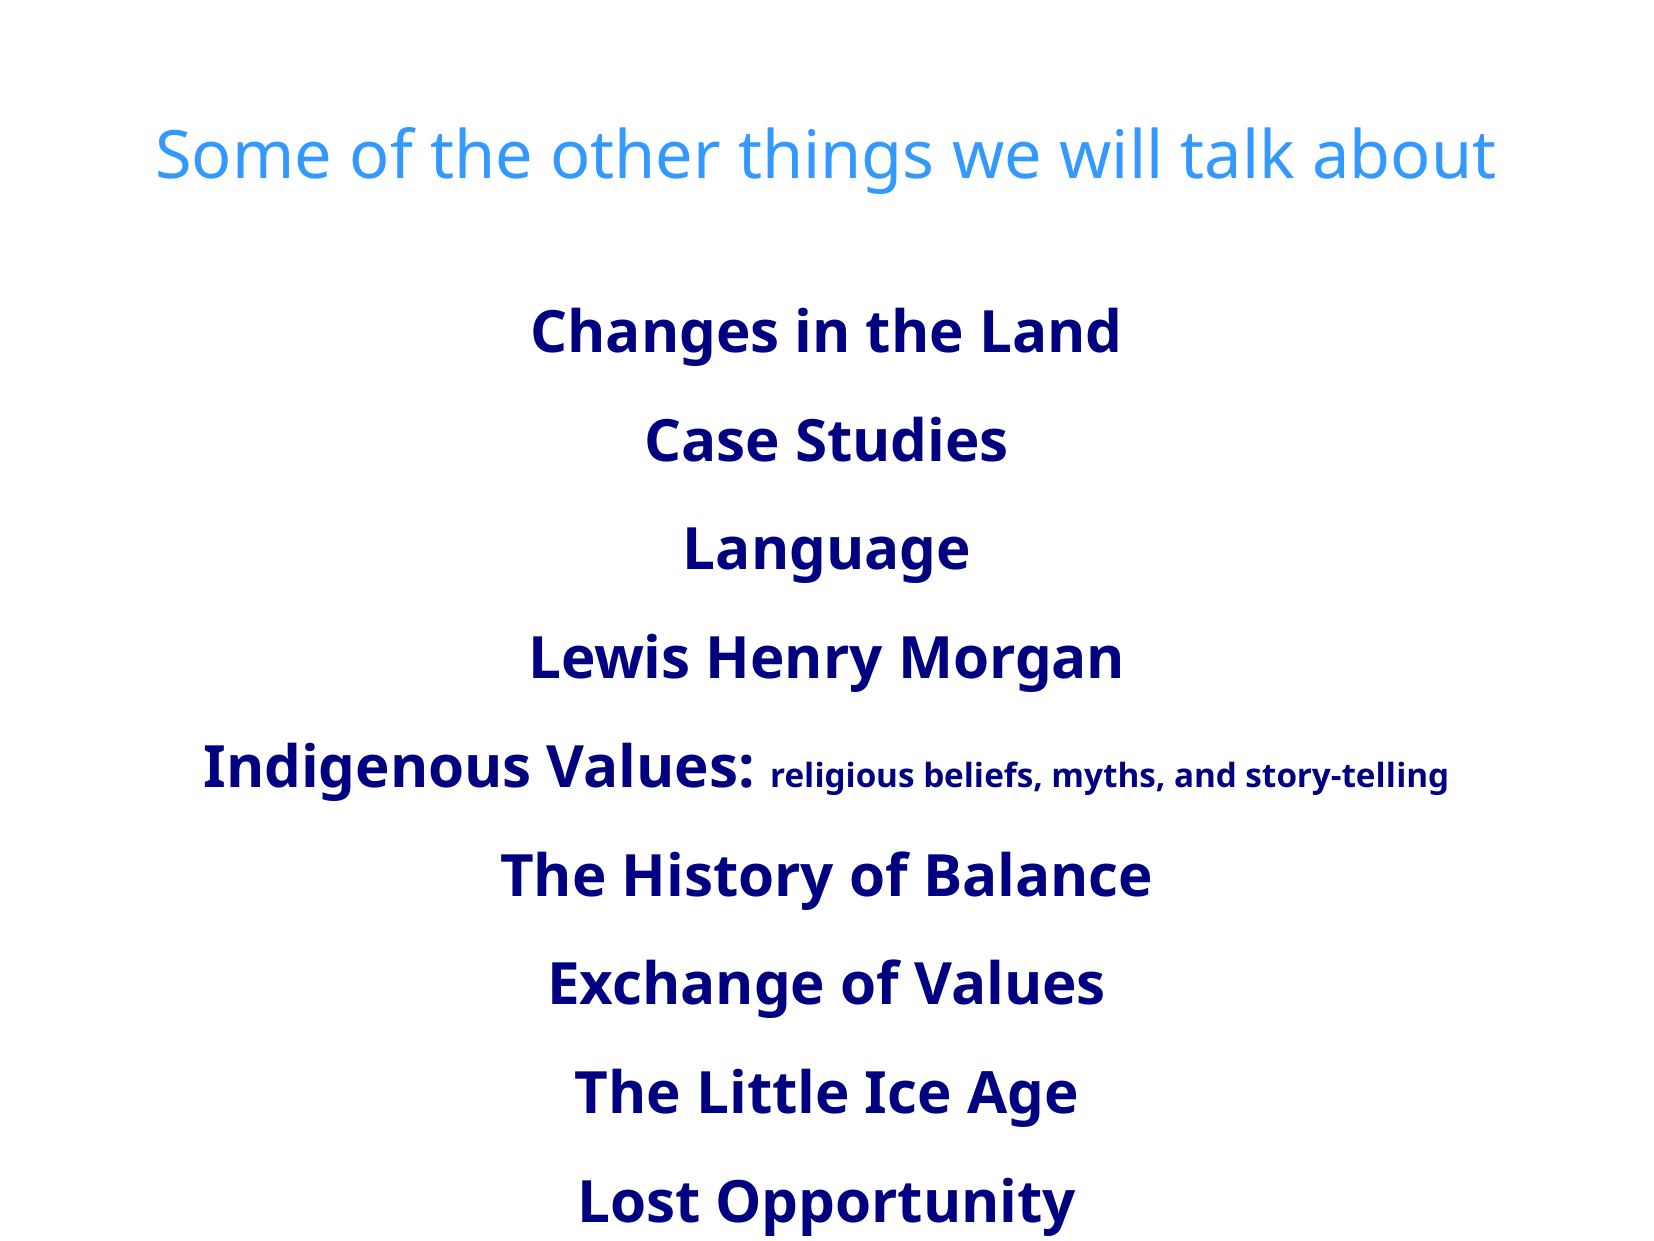

# Some of the other things we will talk about
Changes in the Land
Case Studies
Language
Lewis Henry Morgan
Indigenous Values: religious beliefs, myths, and story-telling
The History of Balance
Exchange of Values
The Little Ice Age
Lost Opportunity